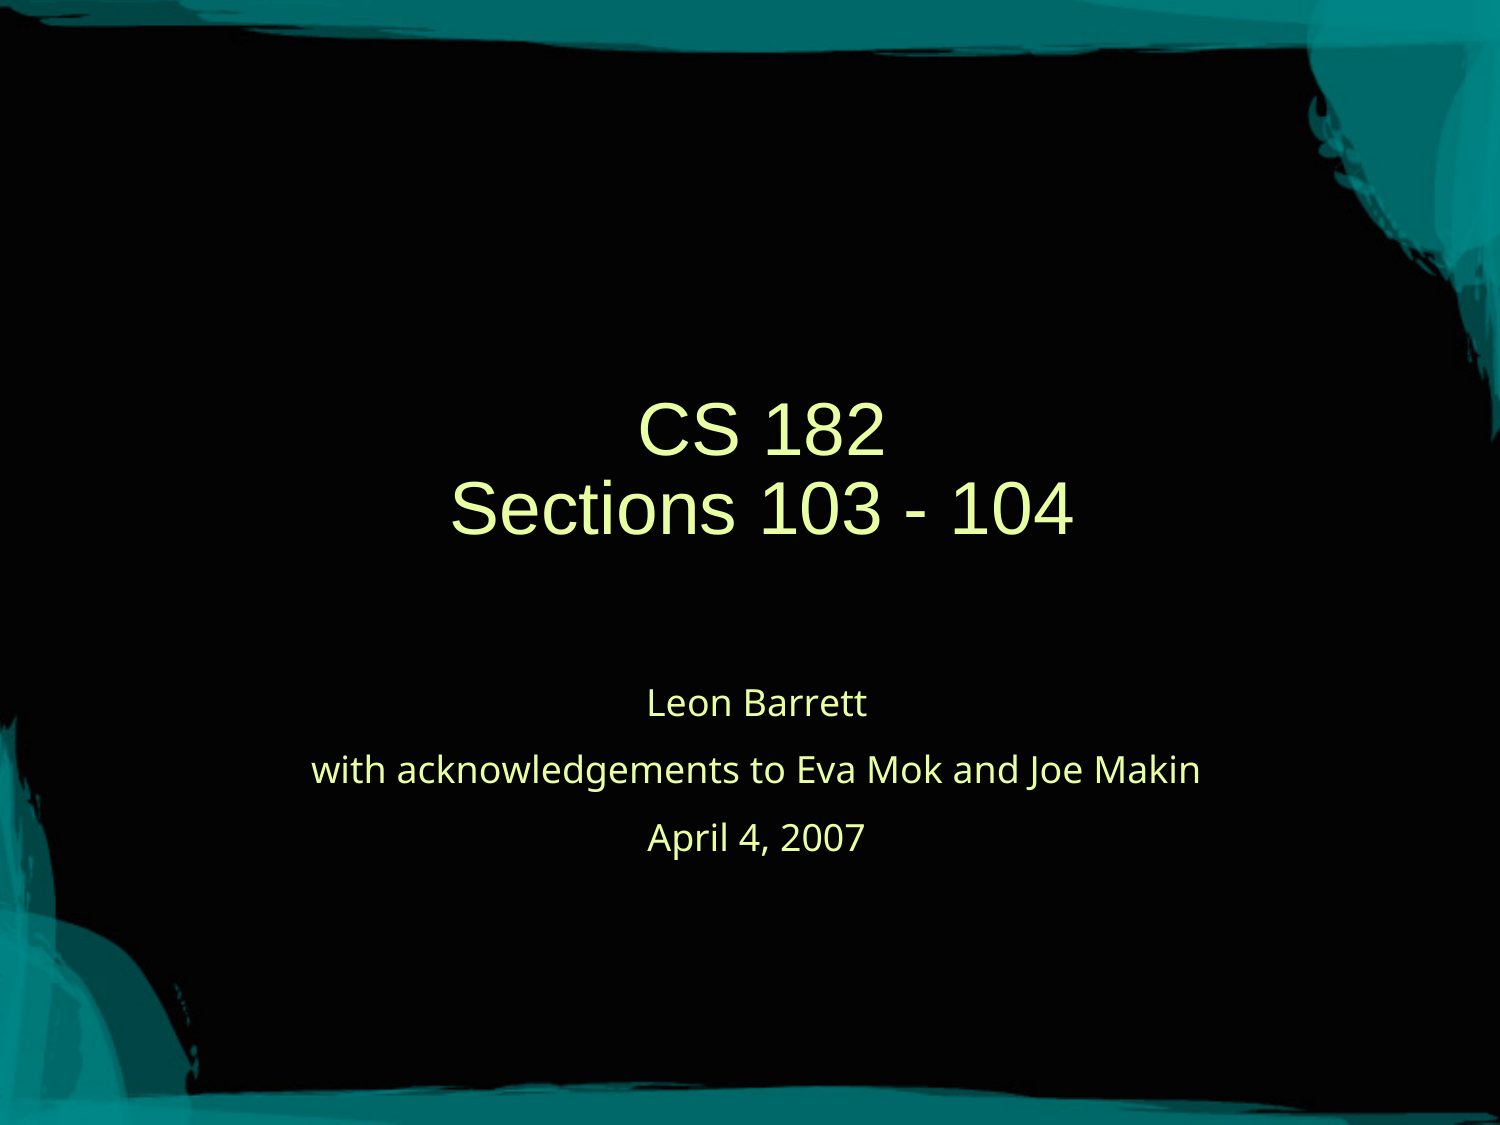

# CS 182 Sections 103 - 104
Leon Barrett
with acknowledgements to Eva Mok and Joe Makin
April 4, 2007